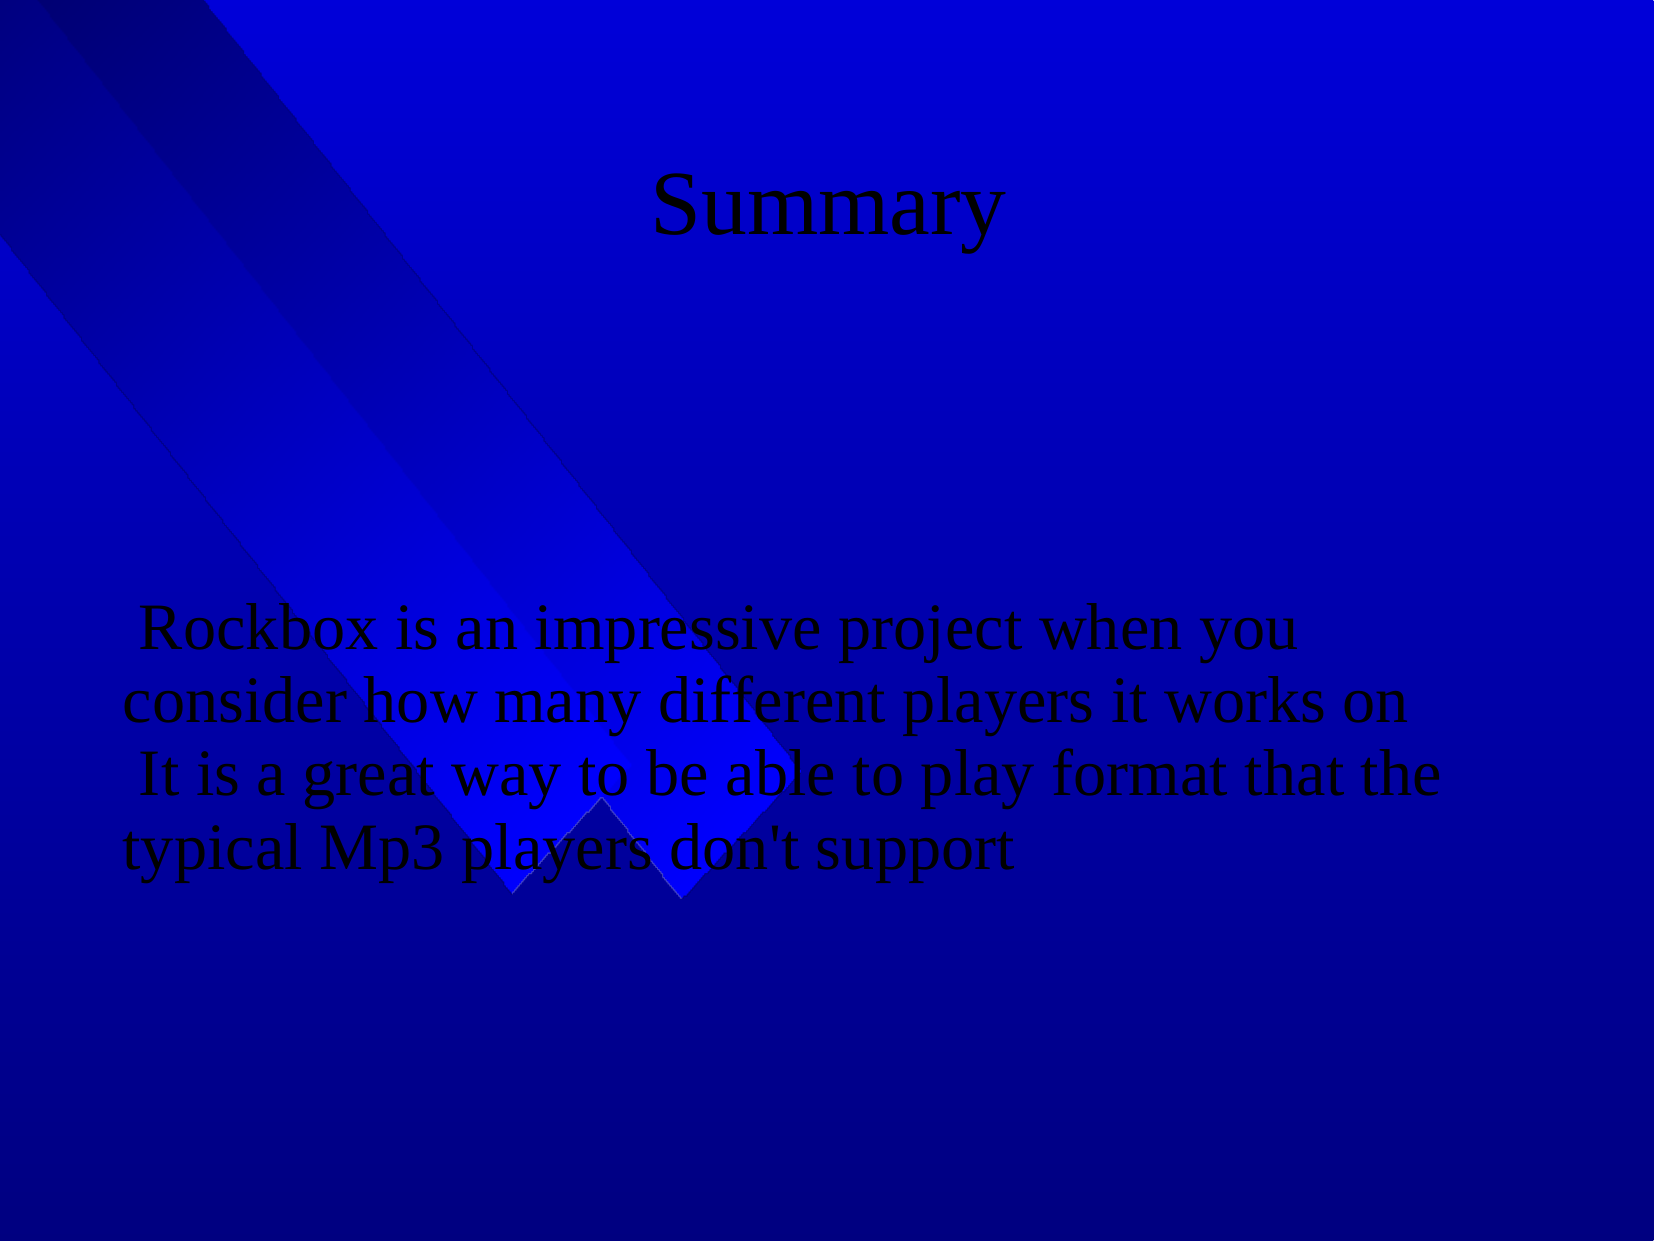

# Summary
 Rockbox is an impressive project when you consider how many different players it works on
 It is a great way to be able to play format that the typical Mp3 players don't support